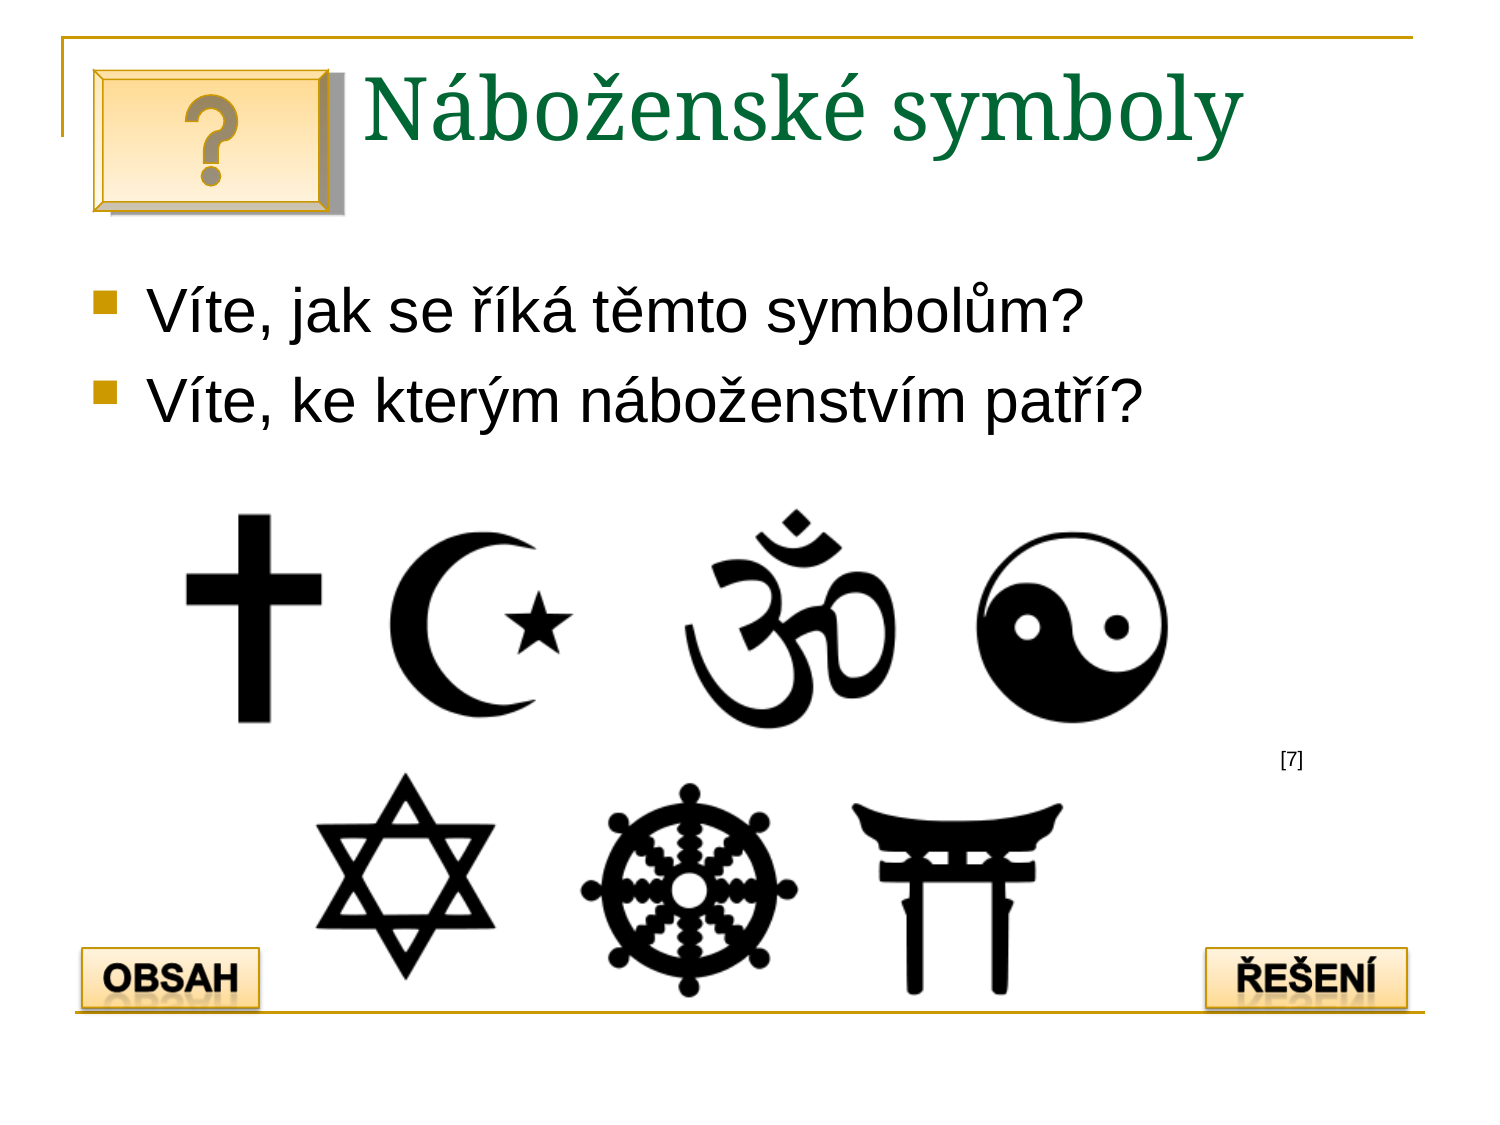

# Náboženské symboly
Víte, jak se říká těmto symbolům?
Víte, ke kterým náboženstvím patří?
[7]